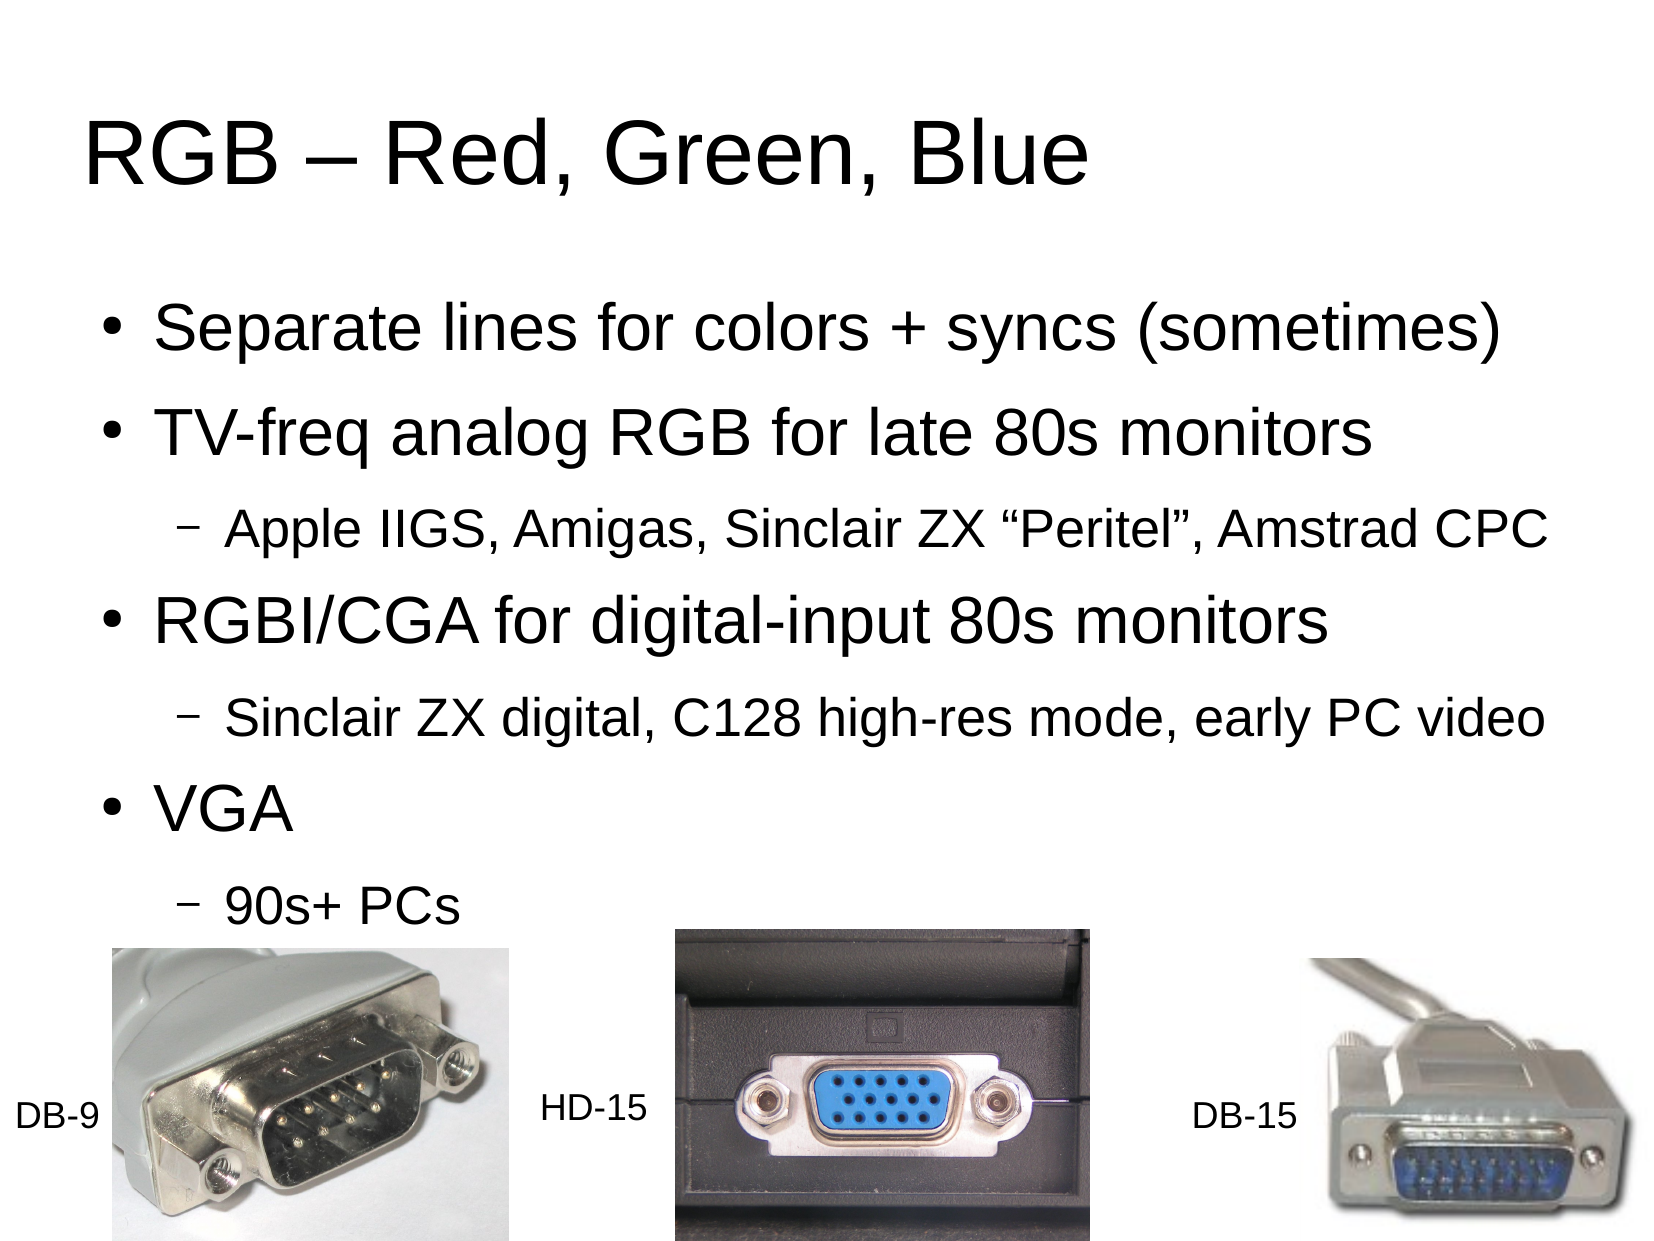

# RGB – Red, Green, Blue
Separate lines for colors + syncs (sometimes)
TV-freq analog RGB for late 80s monitors
Apple IIGS, Amigas, Sinclair ZX “Peritel”, Amstrad CPC
RGBI/CGA for digital-input 80s monitors
Sinclair ZX digital, C128 high-res mode, early PC video
VGA
90s+ PCs
HD-15
DB-9
DB-15